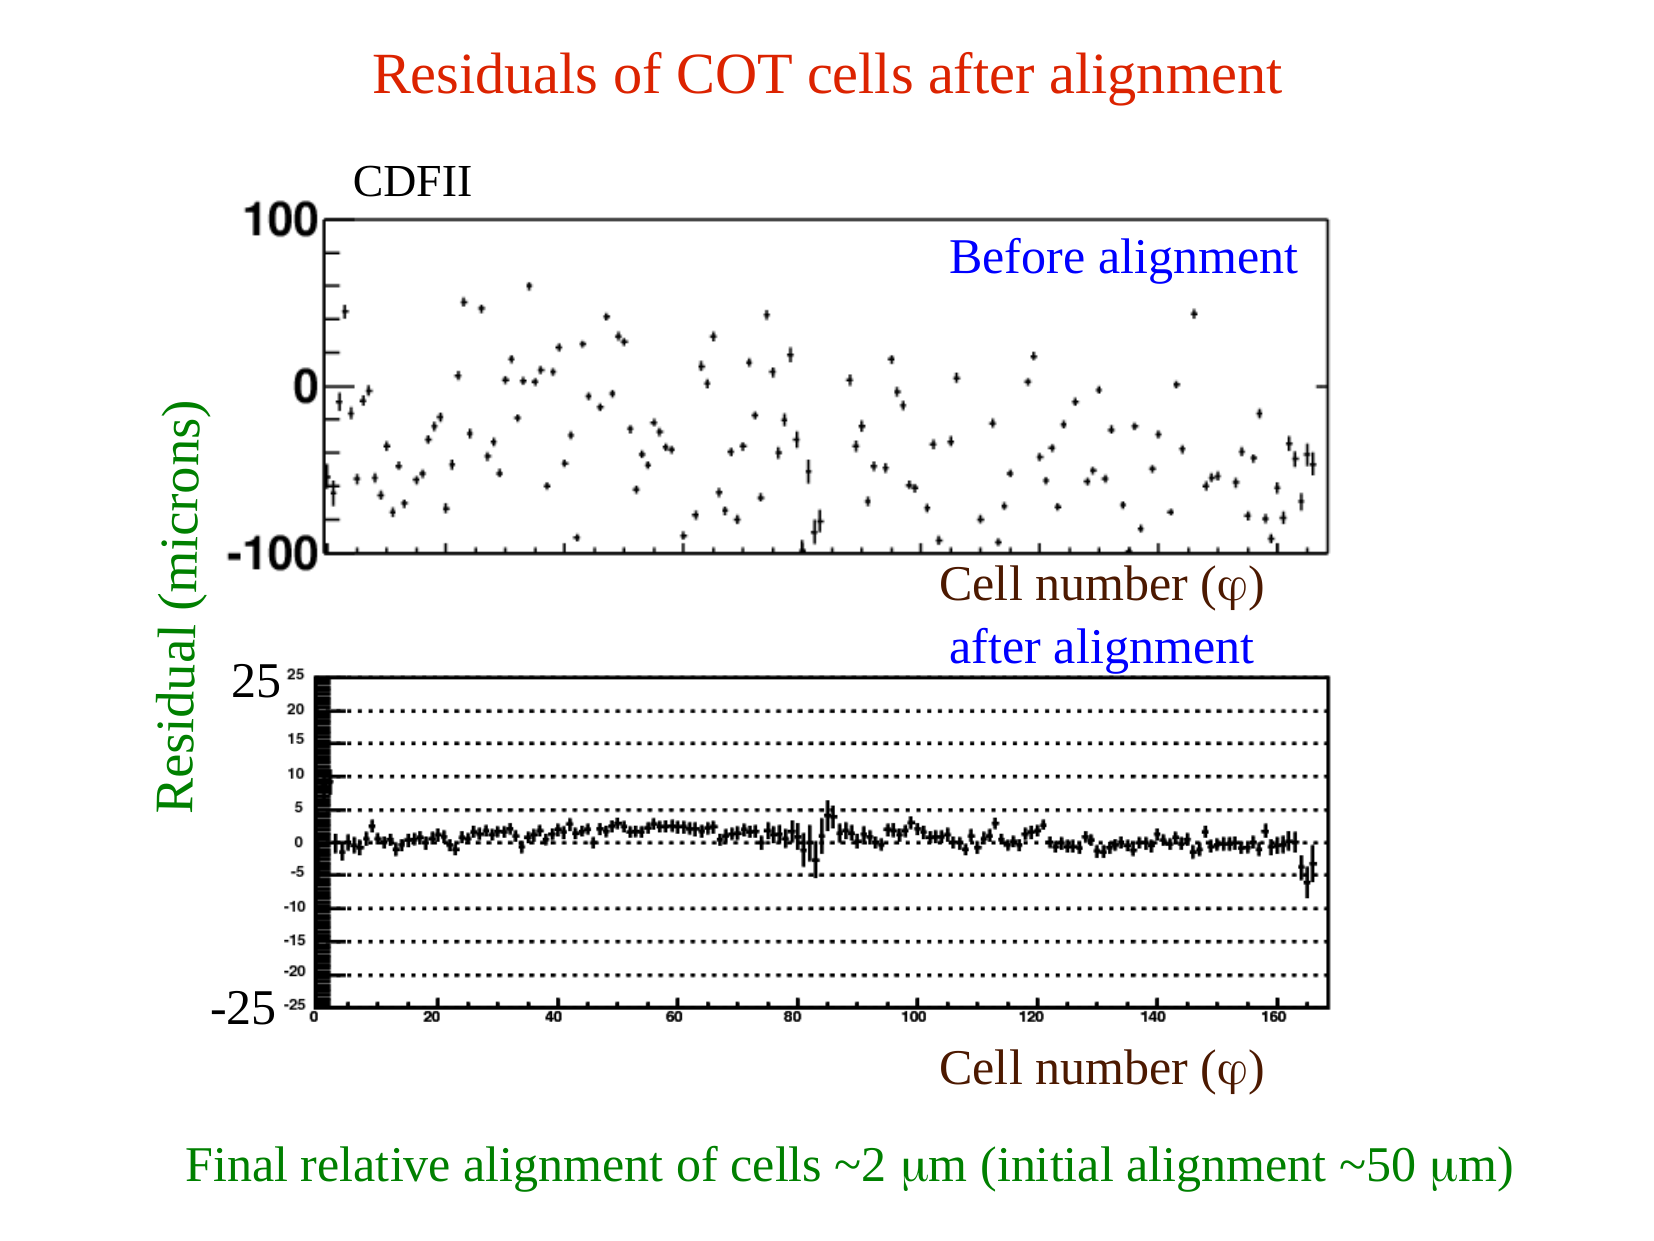

# Residuals of COT cells after alignment
CDFII
Before alignment
Residual (microns)
Cell number (φ)
after alignment
25
-25
Cell number (φ)
Final relative alignment of cells ~2 μm (initial alignment ~50 μm)